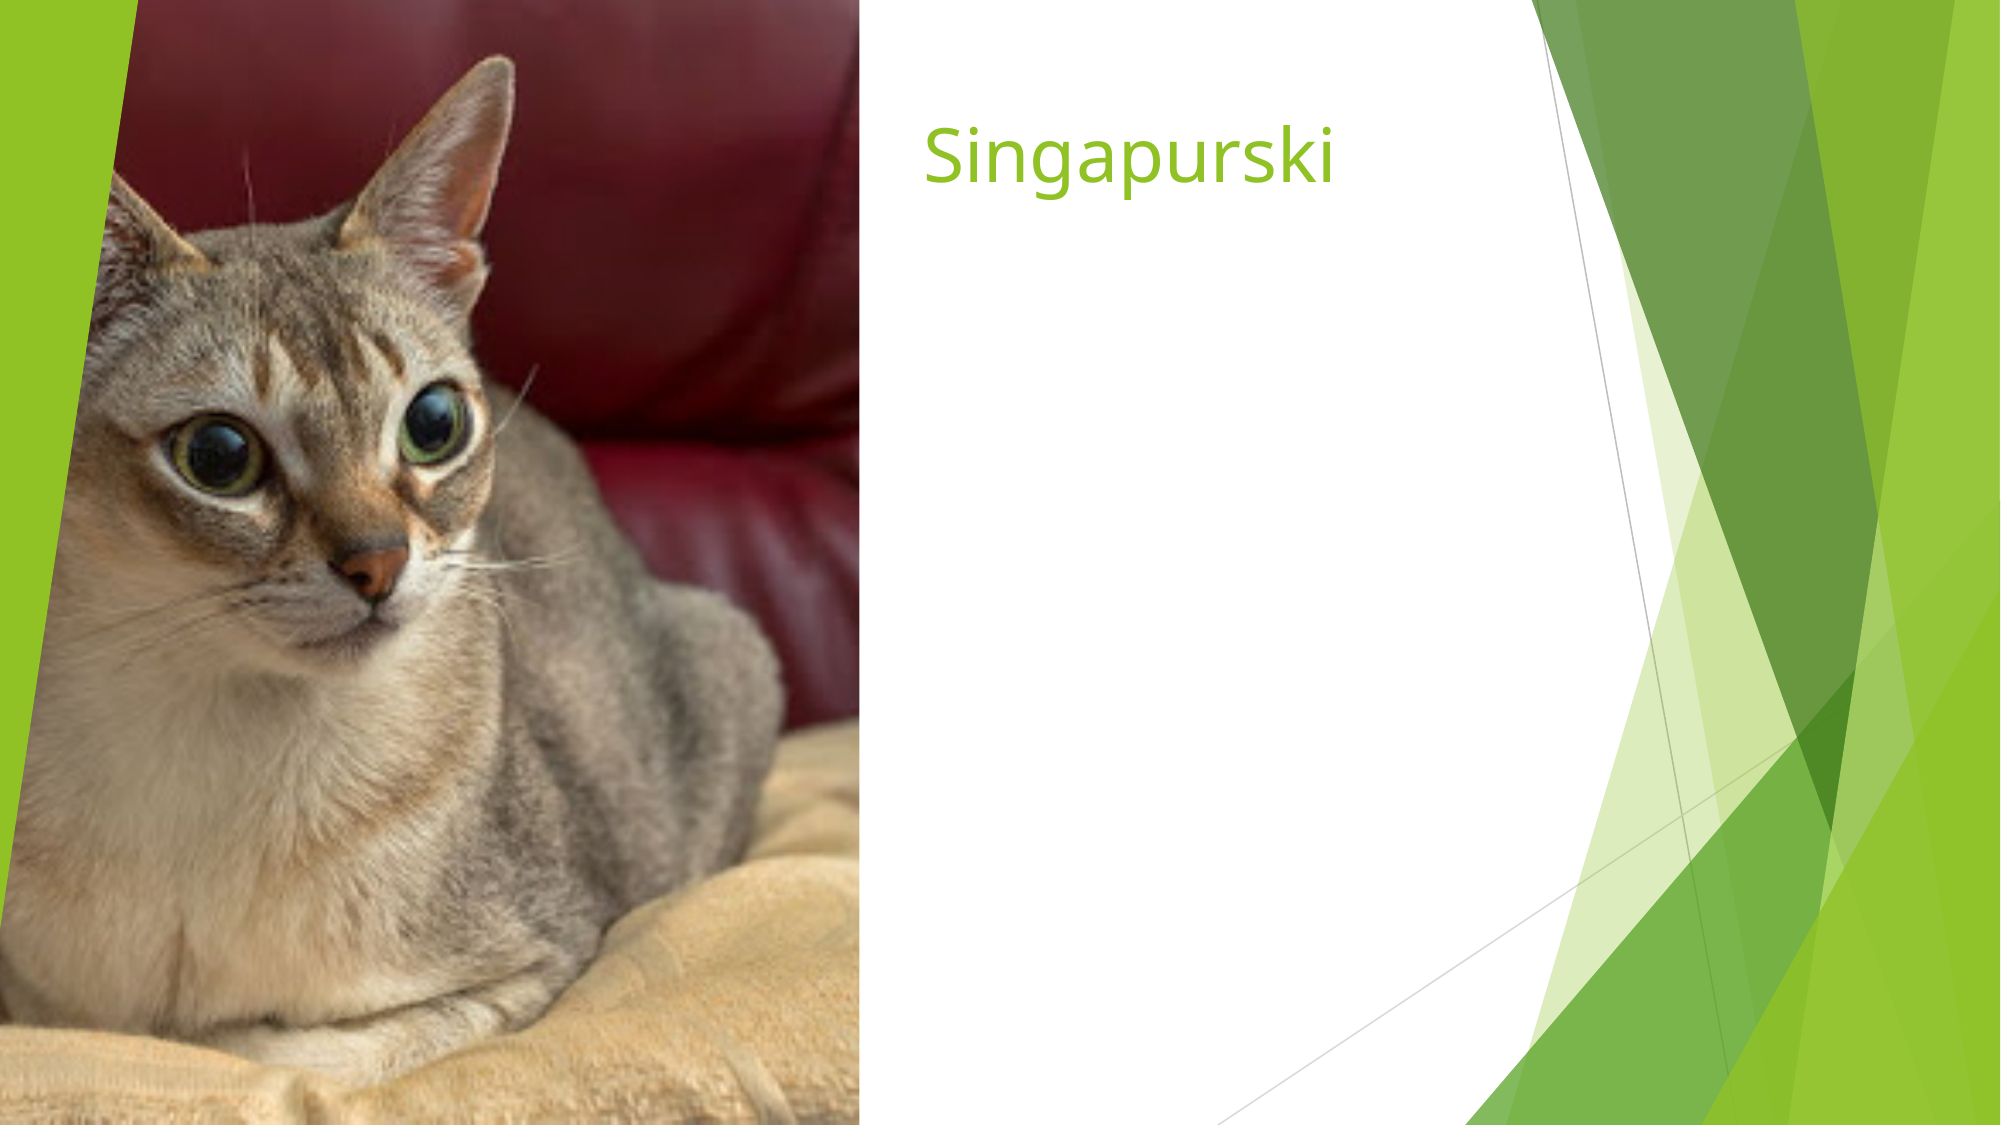

# Singapurski
Pochodzenie: Singapur
Długość życia: 14 lat
Waga: 2,5-3 kg
Umaszczenie: sepia agouti (włos w kolorze kości słoniowej do ciemnego brązu)
 Historia
Za rok powstania rasy kot singapurski uznaje się 1975 r., kiedy Tommy Meadow zabrał ze sobą 3 kocięta z Singapuru do Stanów Zjednoczonych. Koty te stały się bazą hodowlaną dla nowej rasy. Ich nazwa pochodzi od nazwy miasta Singapur w języku malajskim (Singapura), która oznacza Miasto Lwa.